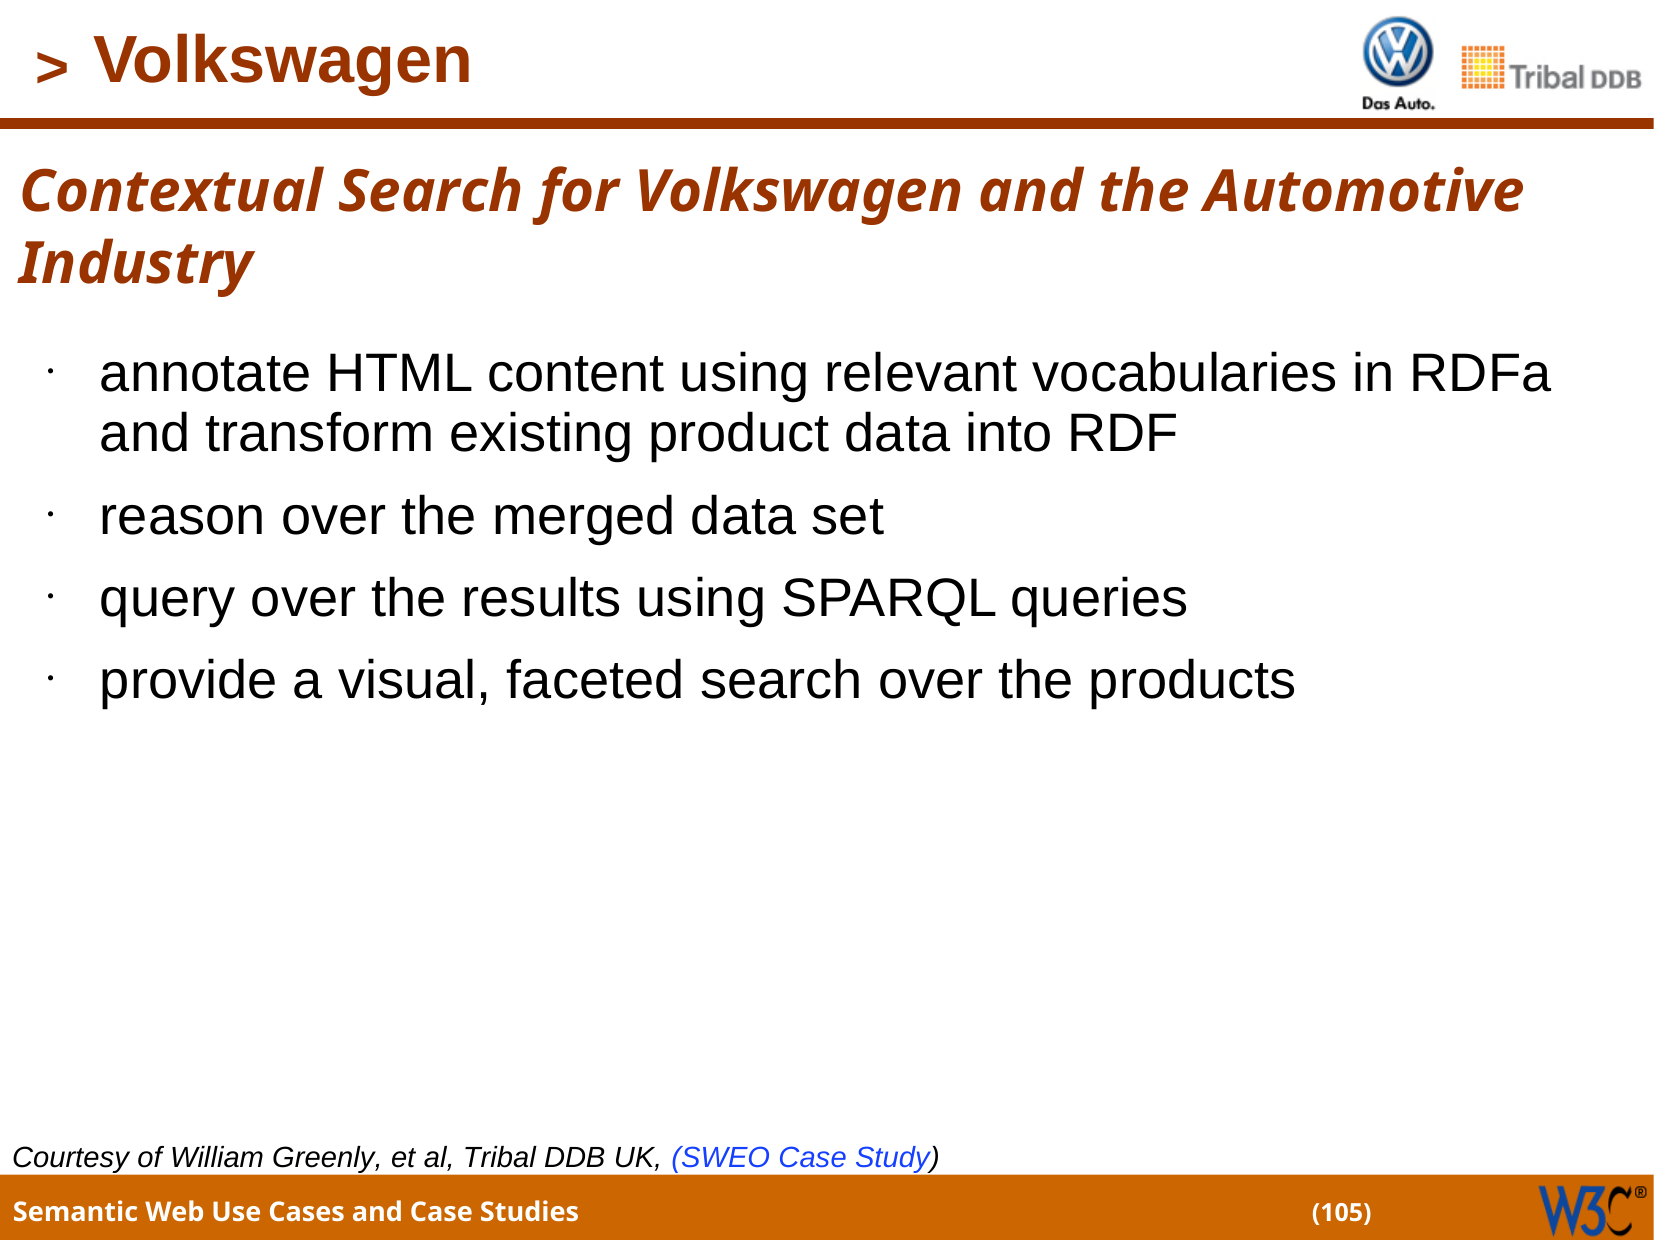

# Volkswagen
Contextual Search for Volkswagen and the Automotive Industry
annotate HTML content using relevant vocabularies in RDFa and transform existing product data into RDF
reason over the merged data set
query over the results using SPARQL queries
provide a visual, faceted search over the products
Courtesy of William Greenly, et al, Tribal DDB UK, (SWEO Case Study)